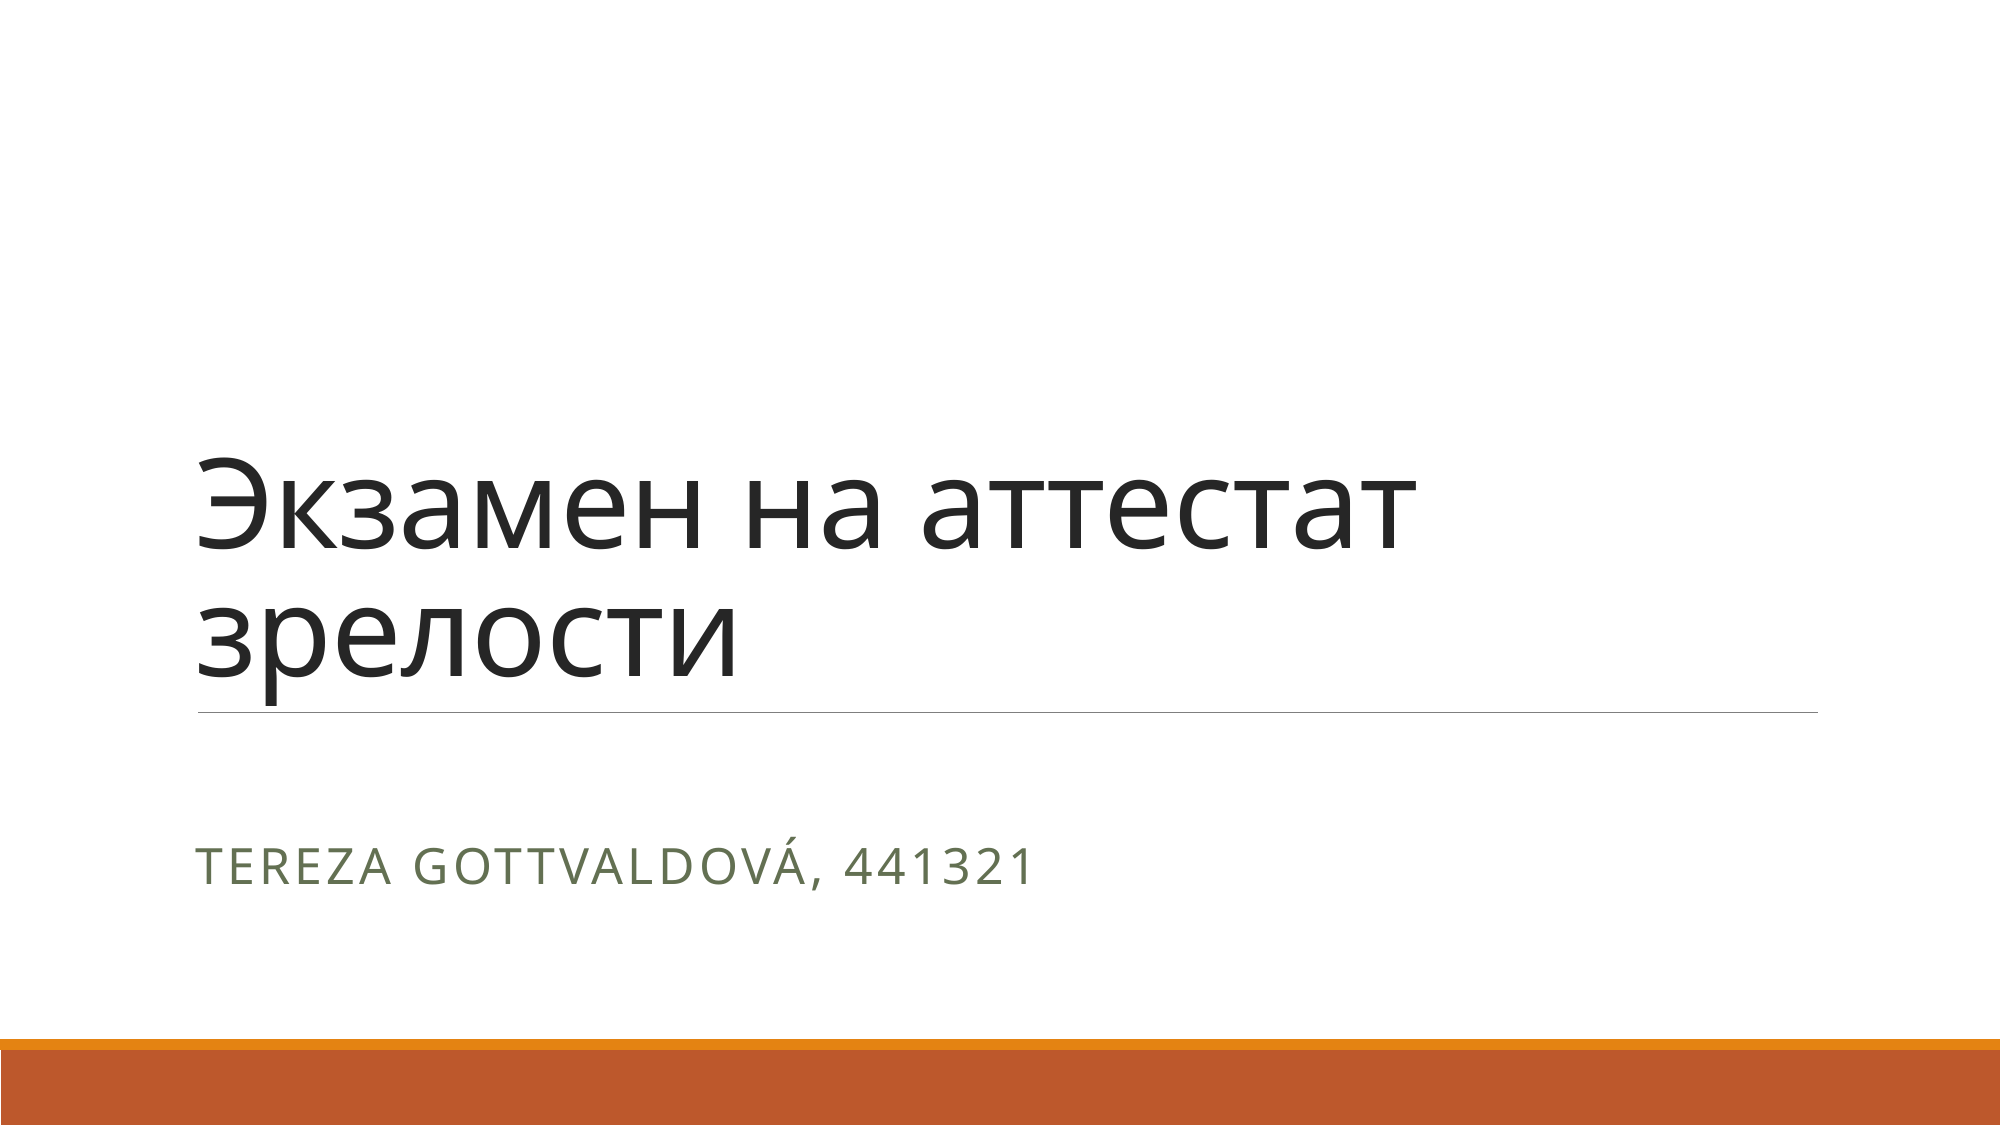

# Экзамен на аттестат зрелости
Tereza Gottvaldová, 441321